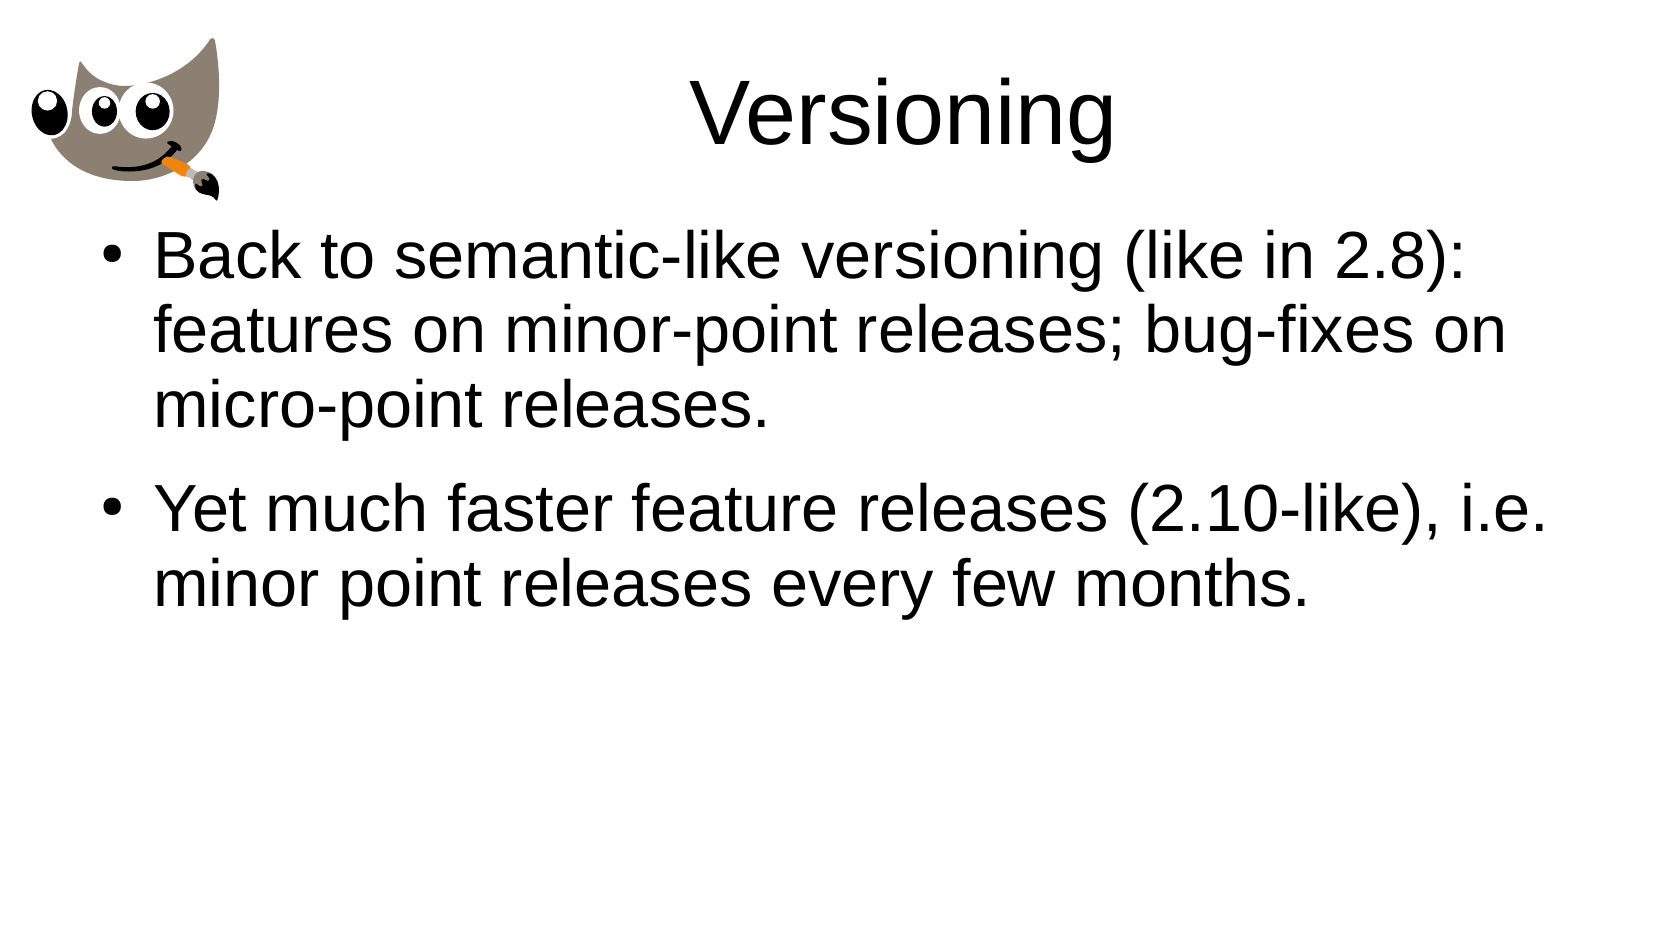

# Versioning
Back to semantic-like versioning (like in 2.8): features on minor-point releases; bug-fixes on micro-point releases.
Yet much faster feature releases (2.10-like), i.e. minor point releases every few months.